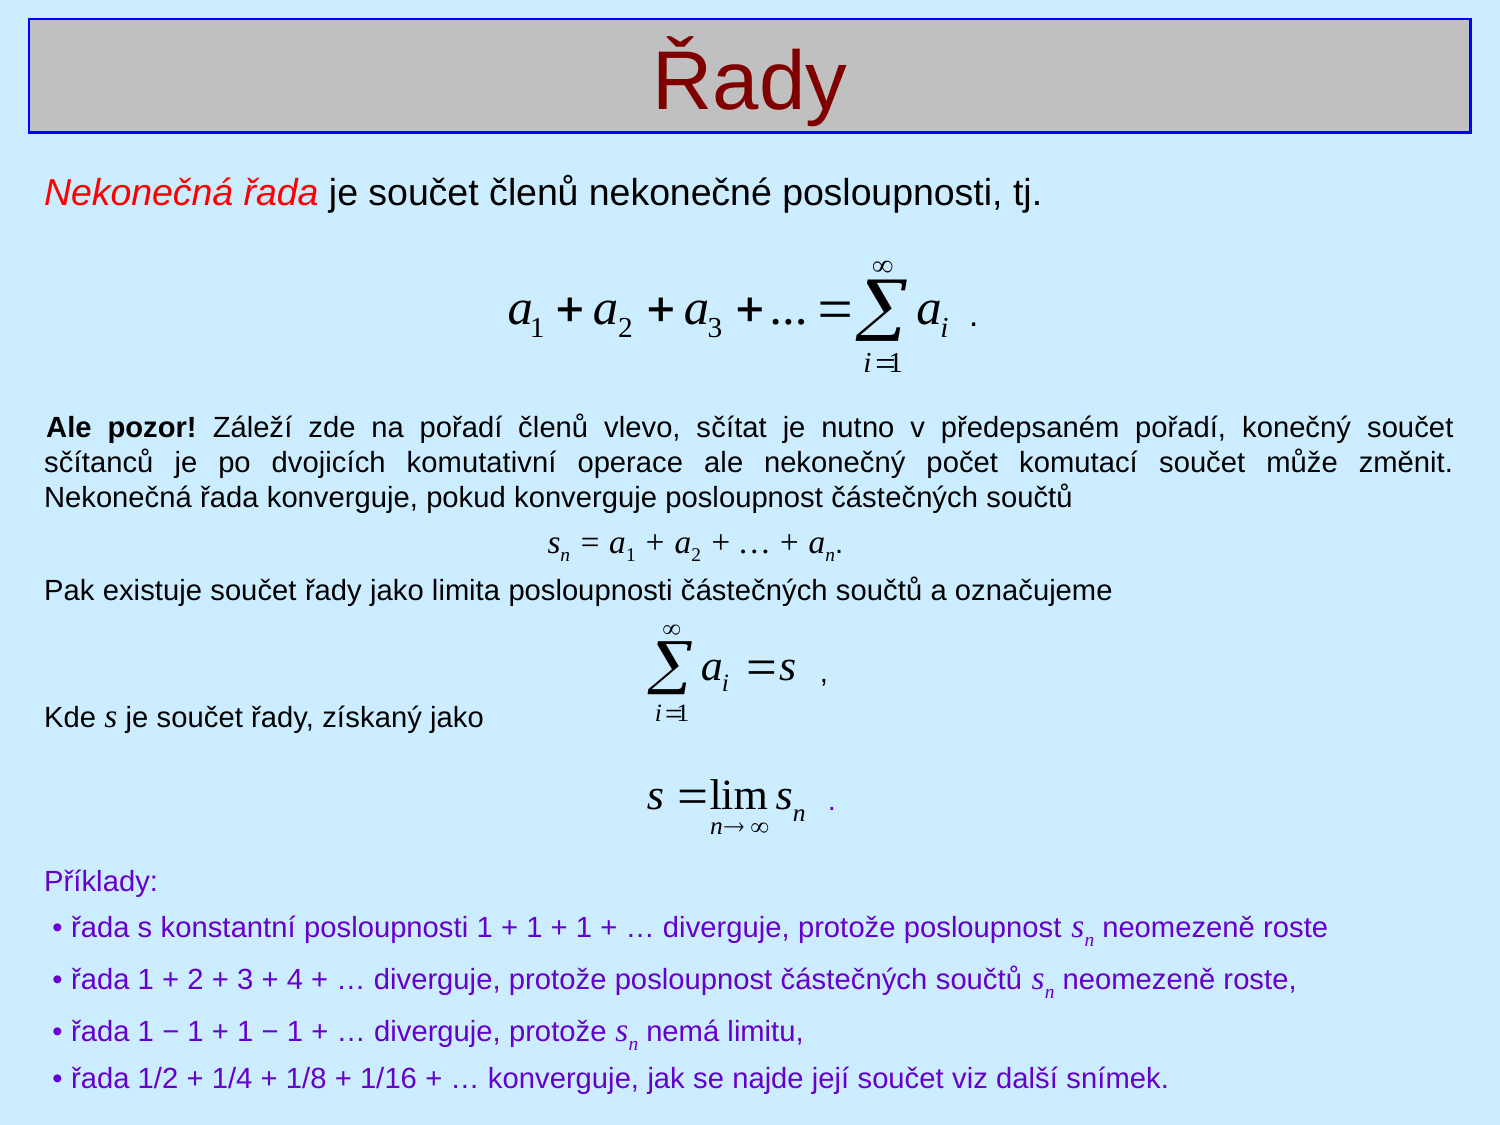

# Řady
Nekonečná řada je součet členů nekonečné posloupnosti, tj.
 .
Ale pozor! Záleží zde na pořadí členů vlevo, sčítat je nutno v předepsaném pořadí, konečný součet sčítanců je po dvojicích komutativní operace ale nekonečný počet komutací součet může změnit. Nekonečná řada konverguje, pokud konverguje posloupnost částečných součtů
 sn = a1 + a2 + … + an.
Pak existuje součet řady jako limita posloupnosti částečných součtů a označujeme
 ,
Kde s je součet řady, získaný jako
 .
Příklady:
 • řada s konstantní posloupnosti 1 + 1 + 1 + … diverguje, protože posloupnost sn neomezeně roste
 • řada 1 + 2 + 3 + 4 + … diverguje, protože posloupnost částečných součtů sn neomezeně roste,
 • řada 1 − 1 + 1 − 1 + … diverguje, protože sn nemá limitu,
 • řada 1/2 + 1/4 + 1/8 + 1/16 + … konverguje, jak se najde její součet viz další snímek.